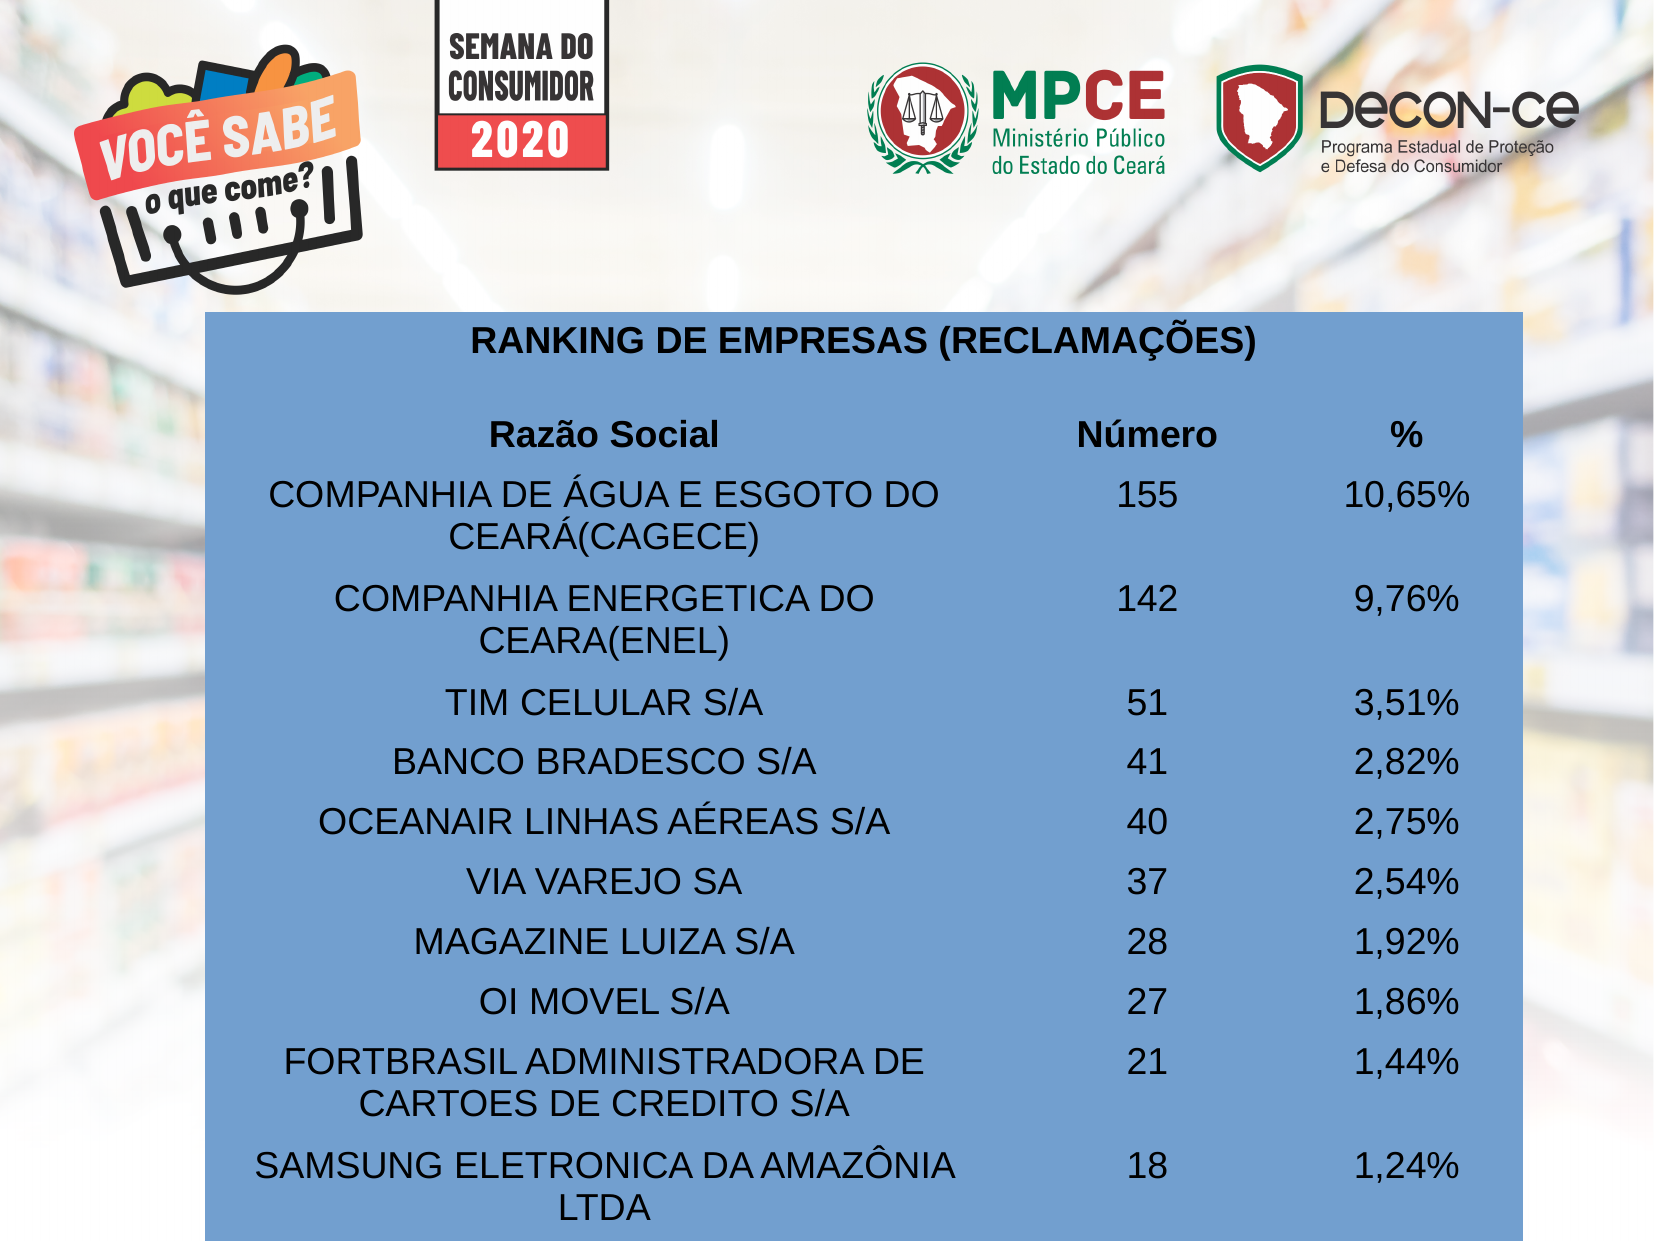

| RANKING DE EMPRESAS (RECLAMAÇÕES) | | |
| --- | --- | --- |
| Razão Social | Número | % |
| COMPANHIA DE ÁGUA E ESGOTO DO CEARÁ(CAGECE) | 155 | 10,65% |
| COMPANHIA ENERGETICA DO CEARA(ENEL) | 142 | 9,76% |
| TIM CELULAR S/A | 51 | 3,51% |
| BANCO BRADESCO S/A | 41 | 2,82% |
| OCEANAIR LINHAS AÉREAS S/A | 40 | 2,75% |
| VIA VAREJO SA | 37 | 2,54% |
| MAGAZINE LUIZA S/A | 28 | 1,92% |
| OI MOVEL S/A | 27 | 1,86% |
| FORTBRASIL ADMINISTRADORA DE CARTOES DE CREDITO S/A | 21 | 1,44% |
| SAMSUNG ELETRONICA DA AMAZÔNIA LTDA | 18 | 1,24% |